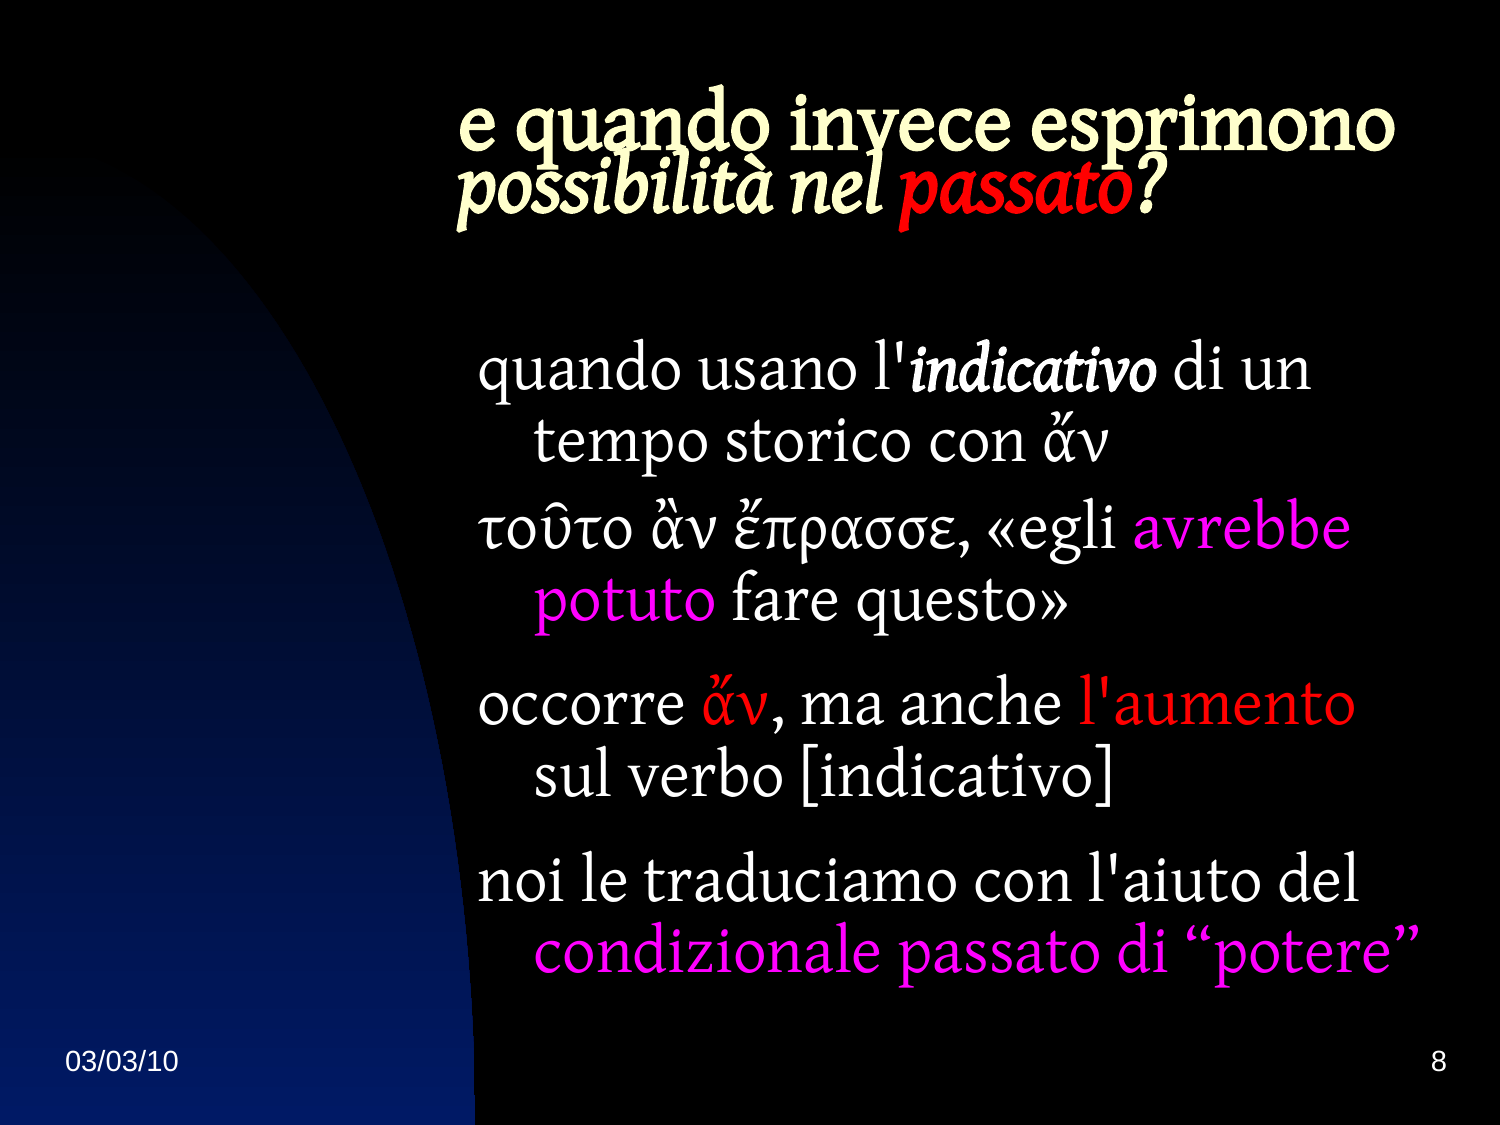

# e quando invece esprimono possibilità nel passato?
quando usano l'indicativo di un tempo storico con ἄν
τοῦτο ἂν ἔπρασσε, «egli avrebbe potuto fare questo»
occorre ἄν, ma anche l'aumento sul verbo [indicativo]
noi le traduciamo con l'aiuto del condizionale passato di “potere”
8